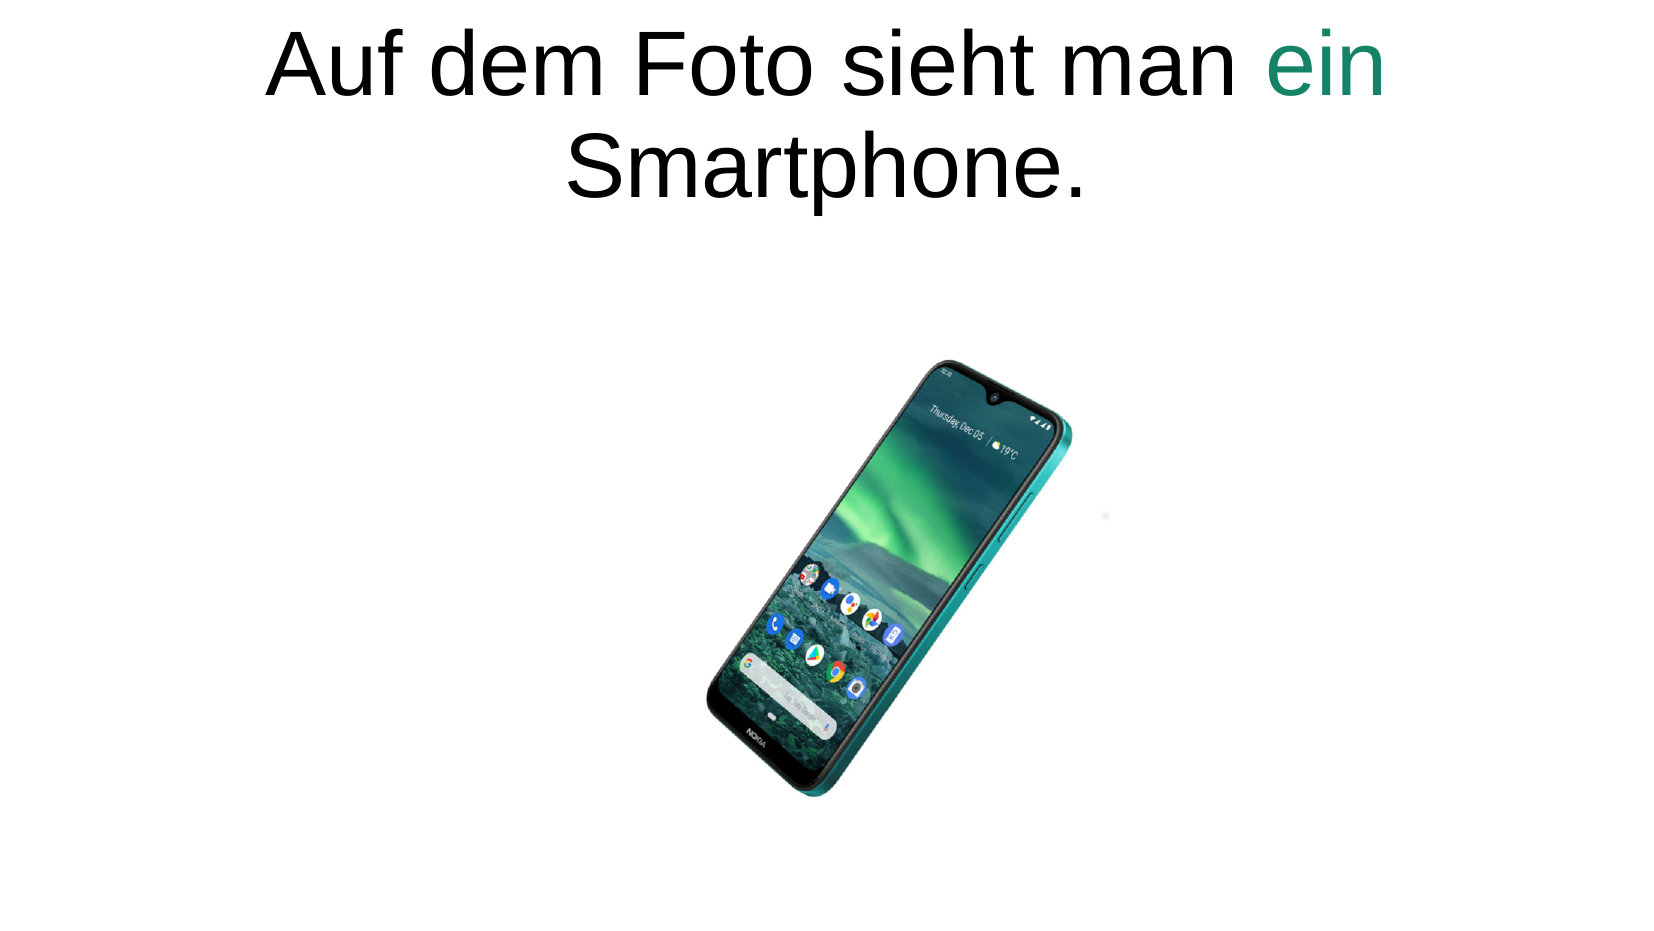

# Auf dem Foto sieht man ein Smartphone.